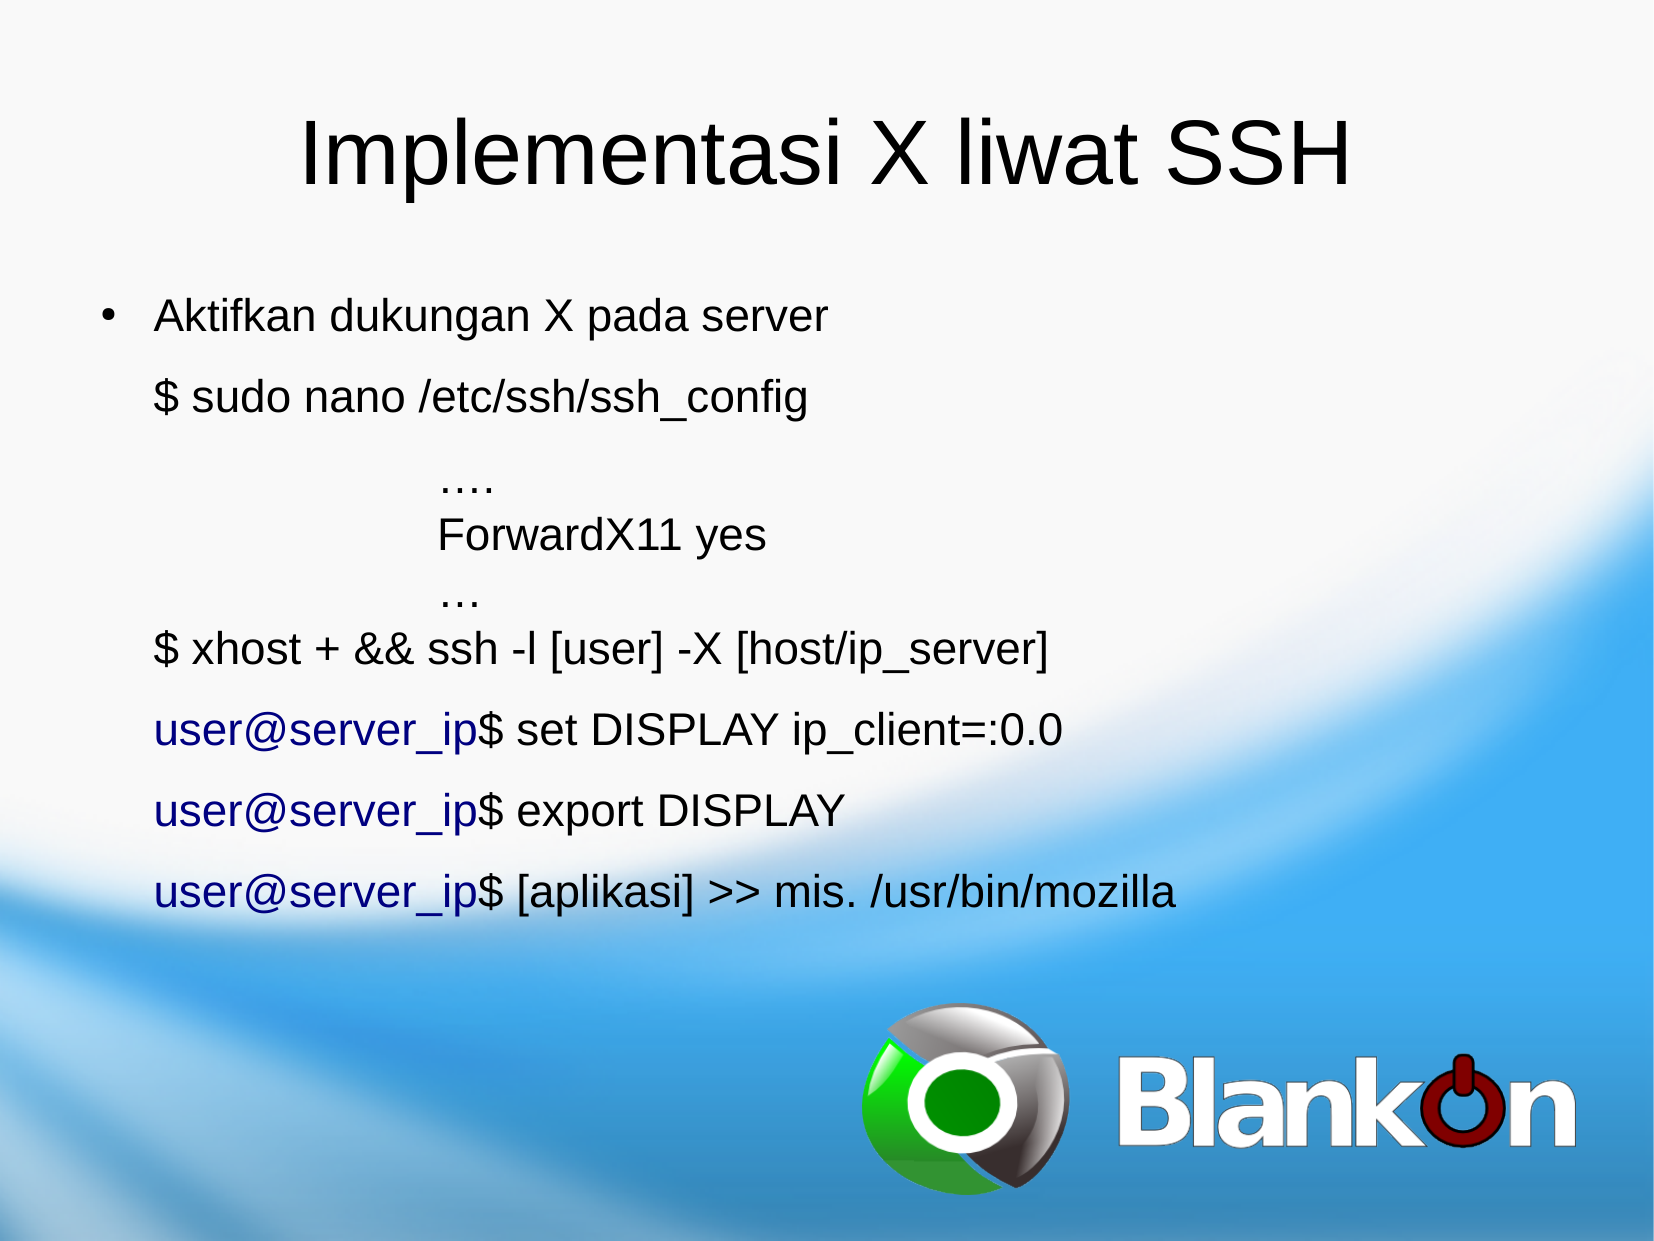

# Implementasi X liwat SSH
Aktifkan dukungan X pada server
$ sudo nano /etc/ssh/ssh_config
….
ForwardX11 yes
…
$ xhost + && ssh -l [user] -X [host/ip_server]
user@server_ip$ set DISPLAY ip_client=:0.0
user@server_ip$ export DISPLAY
user@server_ip$ [aplikasi] >> mis. /usr/bin/mozilla